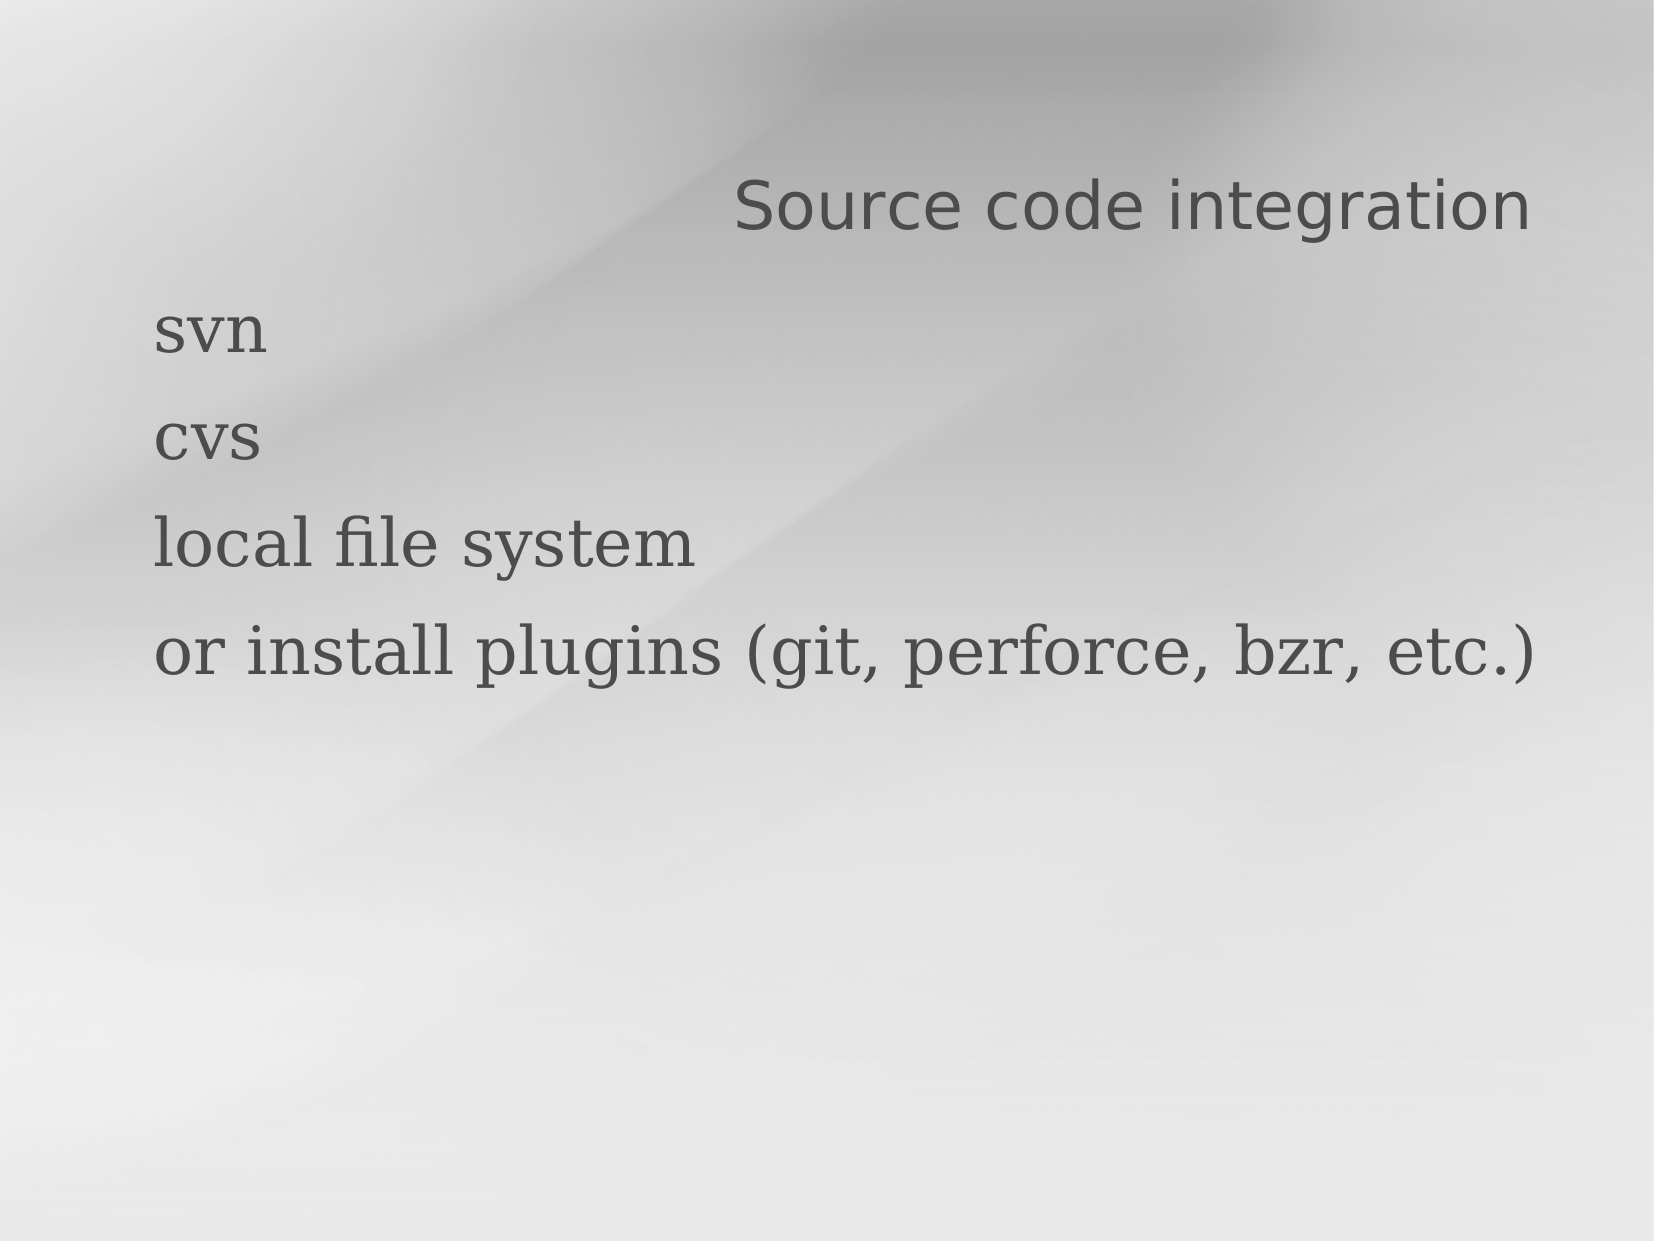

# Source code integration
svn
cvs
local file system
or install plugins (git, perforce, bzr, etc.)